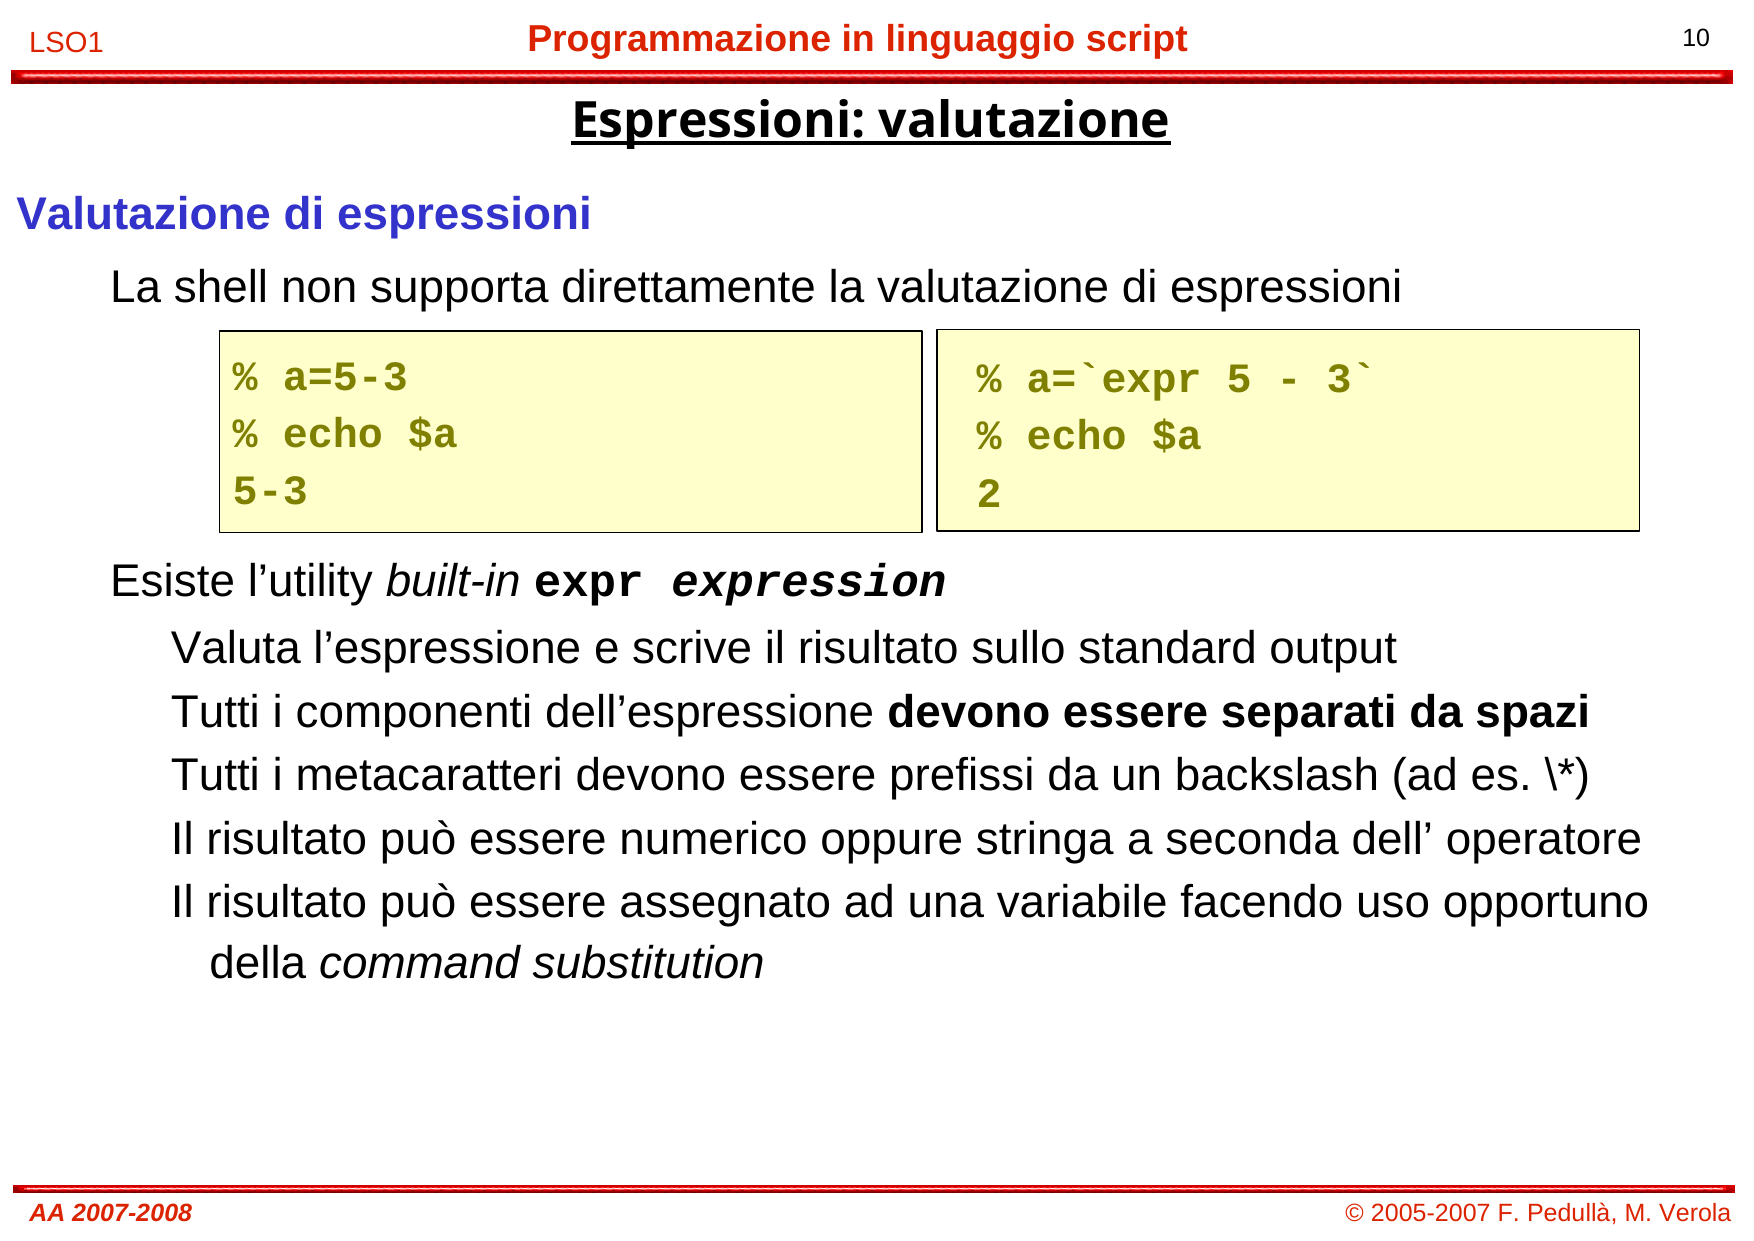

# Espressioni: valutazione
Valutazione di espressioni
La shell non supporta direttamente la valutazione di espressioni
Esiste l’utility built-in expr expression
Valuta l’espressione e scrive il risultato sullo standard output
Tutti i componenti dell’espressione devono essere separati da spazi
Tutti i metacaratteri devono essere prefissi da un backslash (ad es. \*)
Il risultato può essere numerico oppure stringa a seconda dell’ operatore
Il risultato può essere assegnato ad una variabile facendo uso opportuno della command substitution
% a=5-3
% echo $a
5-3
% a=`expr 5 - 3`
% echo $a
2